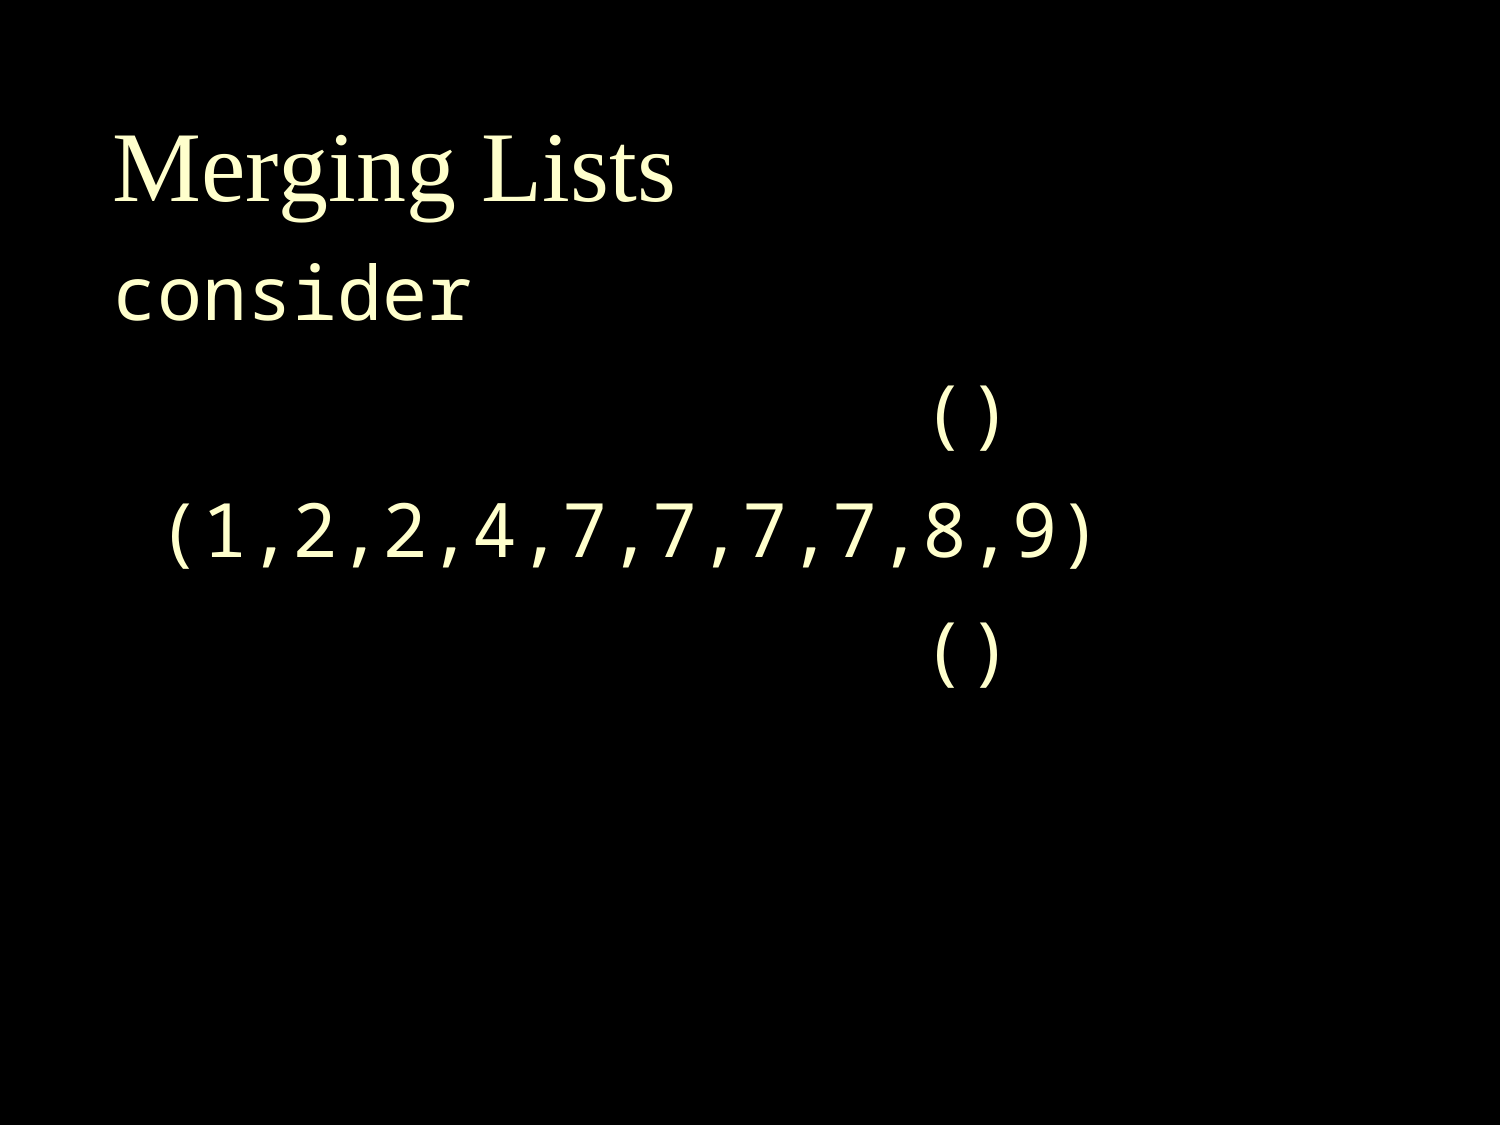

# Merging Lists
consider
 ()
 (1,2,2,4,7,7,7,7,8,9)
 ()